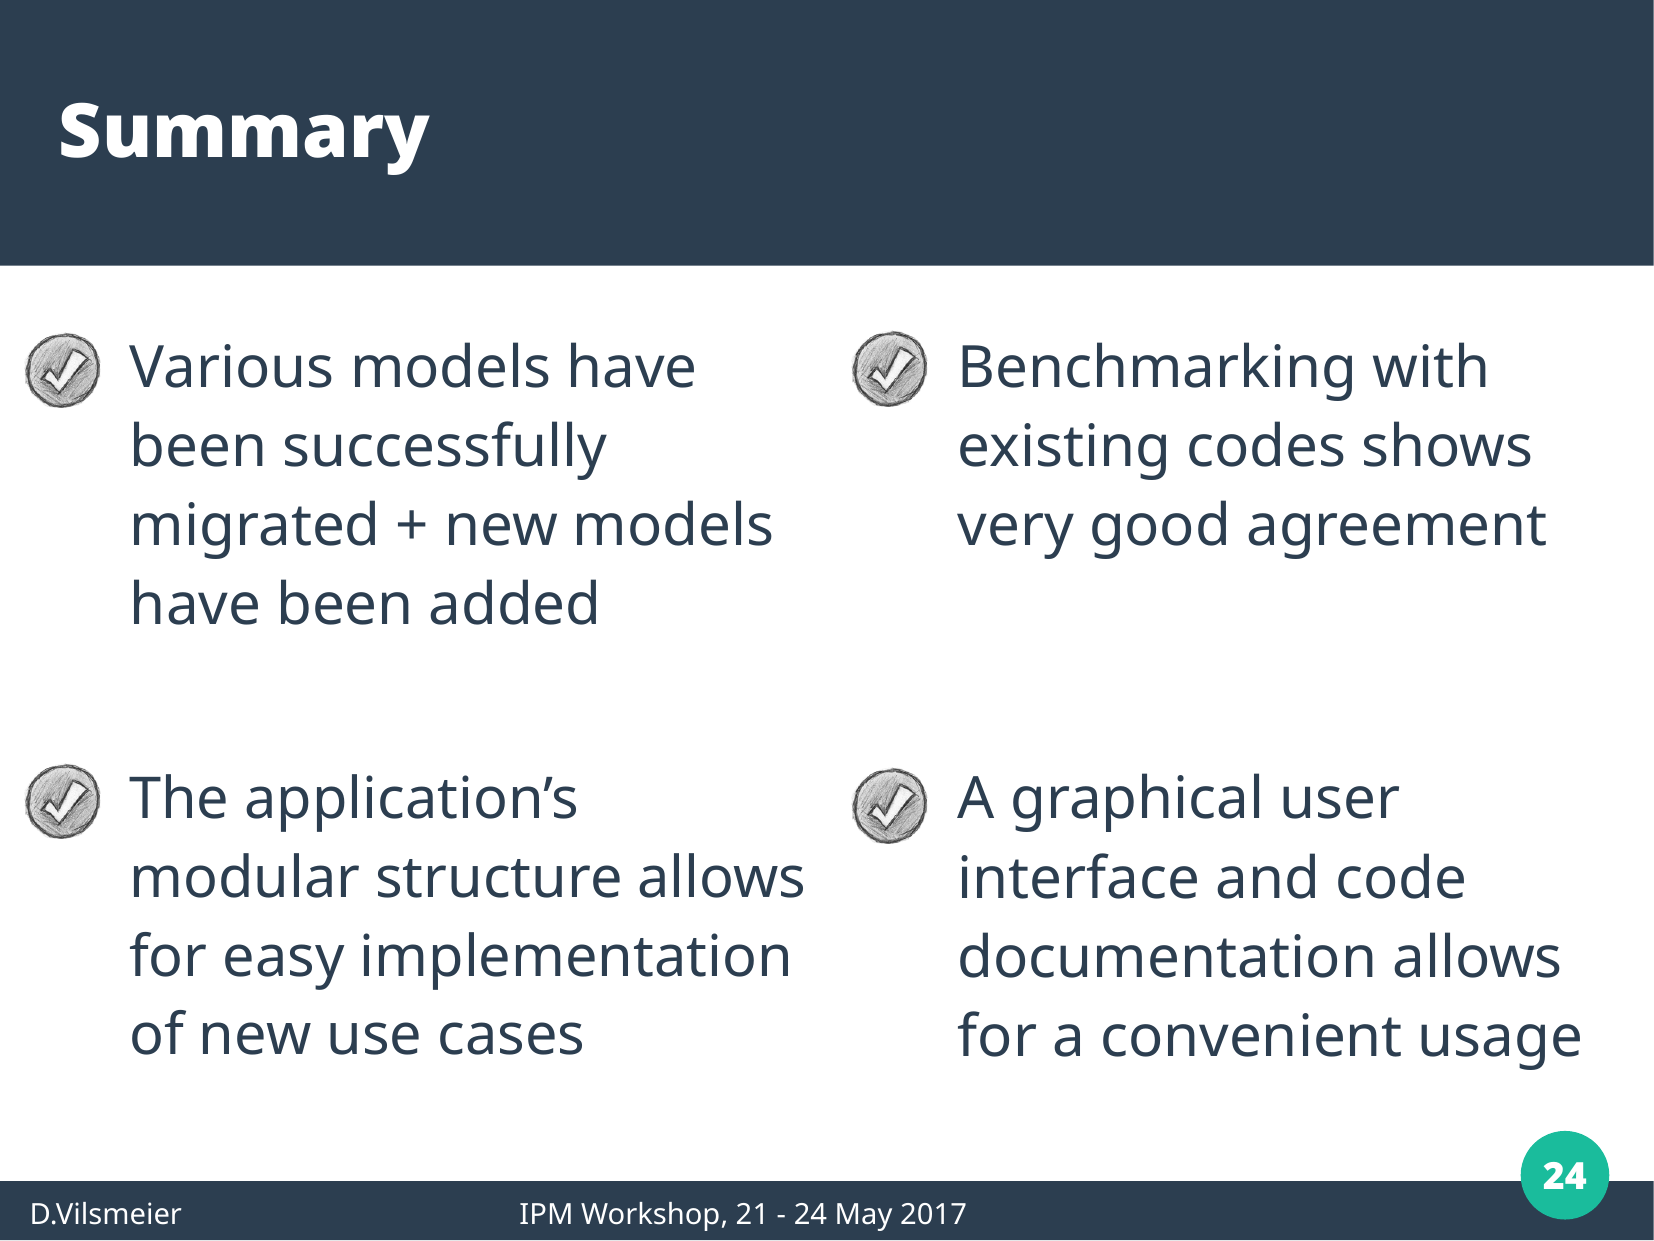

# Summary
Various models have been successfully migrated + new models have been added
Benchmarking with existing codes shows very good agreement
The application’s modular structure allows for easy implementation of new use cases
A graphical user interface and code documentation allows for a convenient usage
24
D.Vilsmeier IPM Workshop, 21 - 24 May 2017